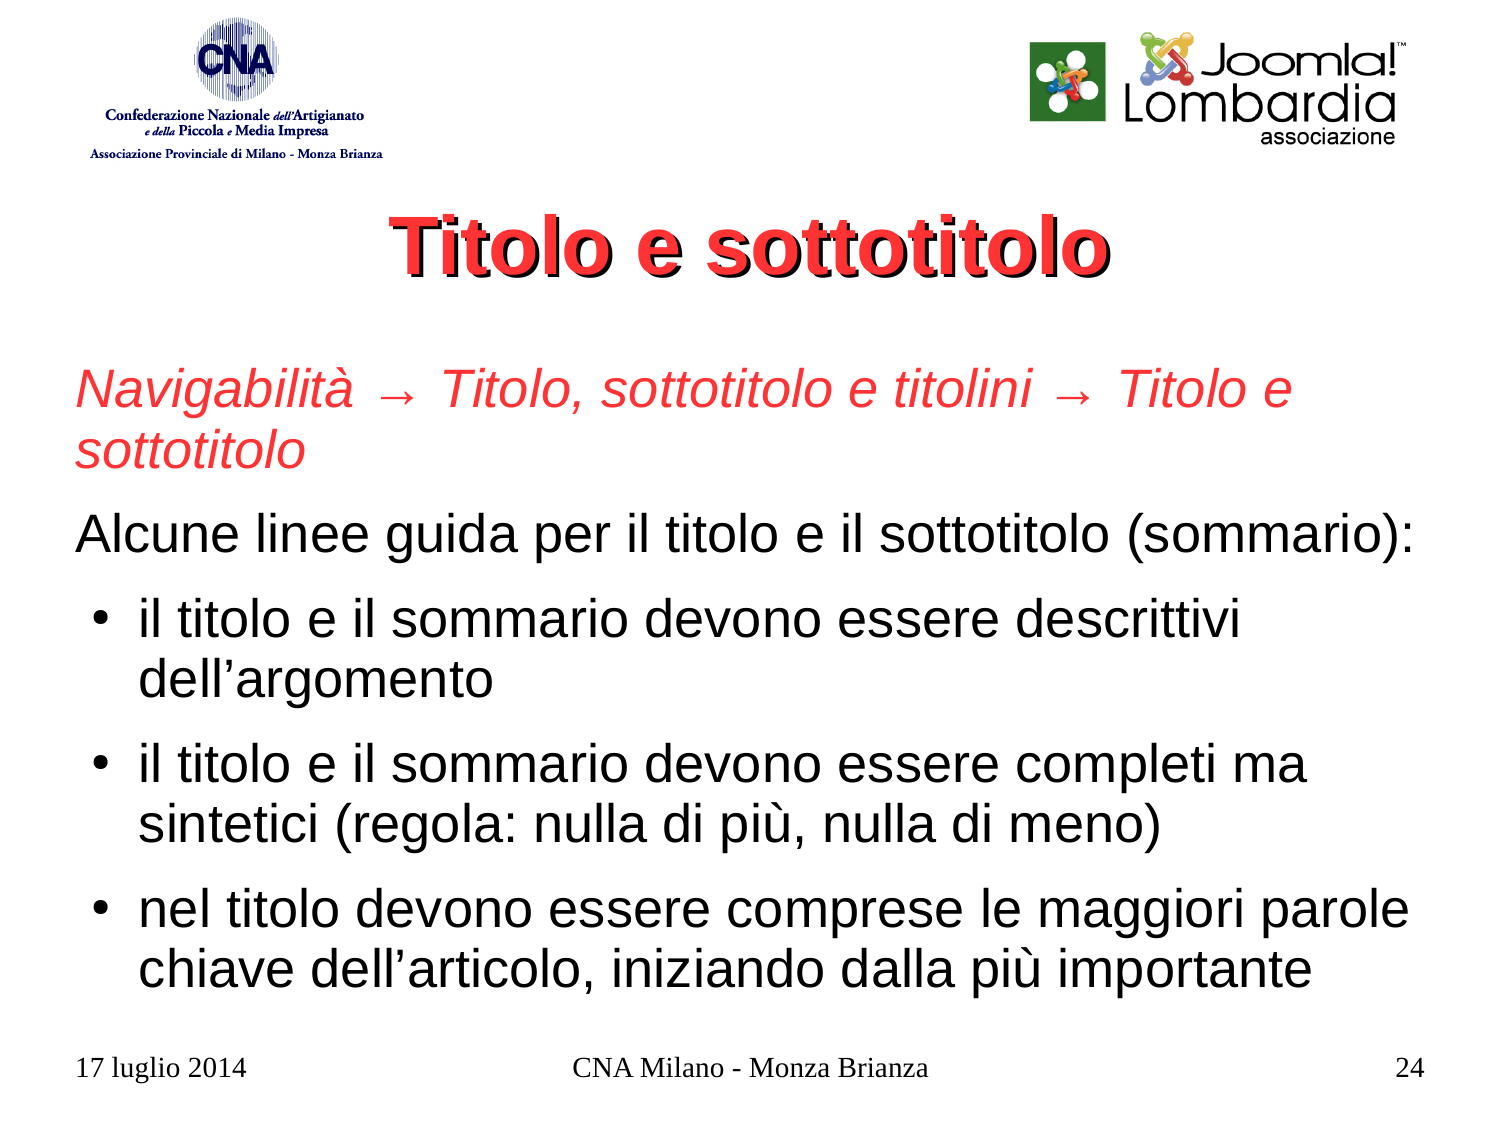

# Titolo e sottotitolo
Navigabilità → Titolo, sottotitolo e titolini → Titolo e sottotitolo
Alcune linee guida per il titolo e il sottotitolo (sommario):
il titolo e il sommario devono essere descrittivi dell’argomento
il titolo e il sommario devono essere completi ma sintetici (regola: nulla di più, nulla di meno)
nel titolo devono essere comprese le maggiori parole chiave dell’articolo, iniziando dalla più importante
17 luglio 2014
CNA Milano - Monza Brianza
24